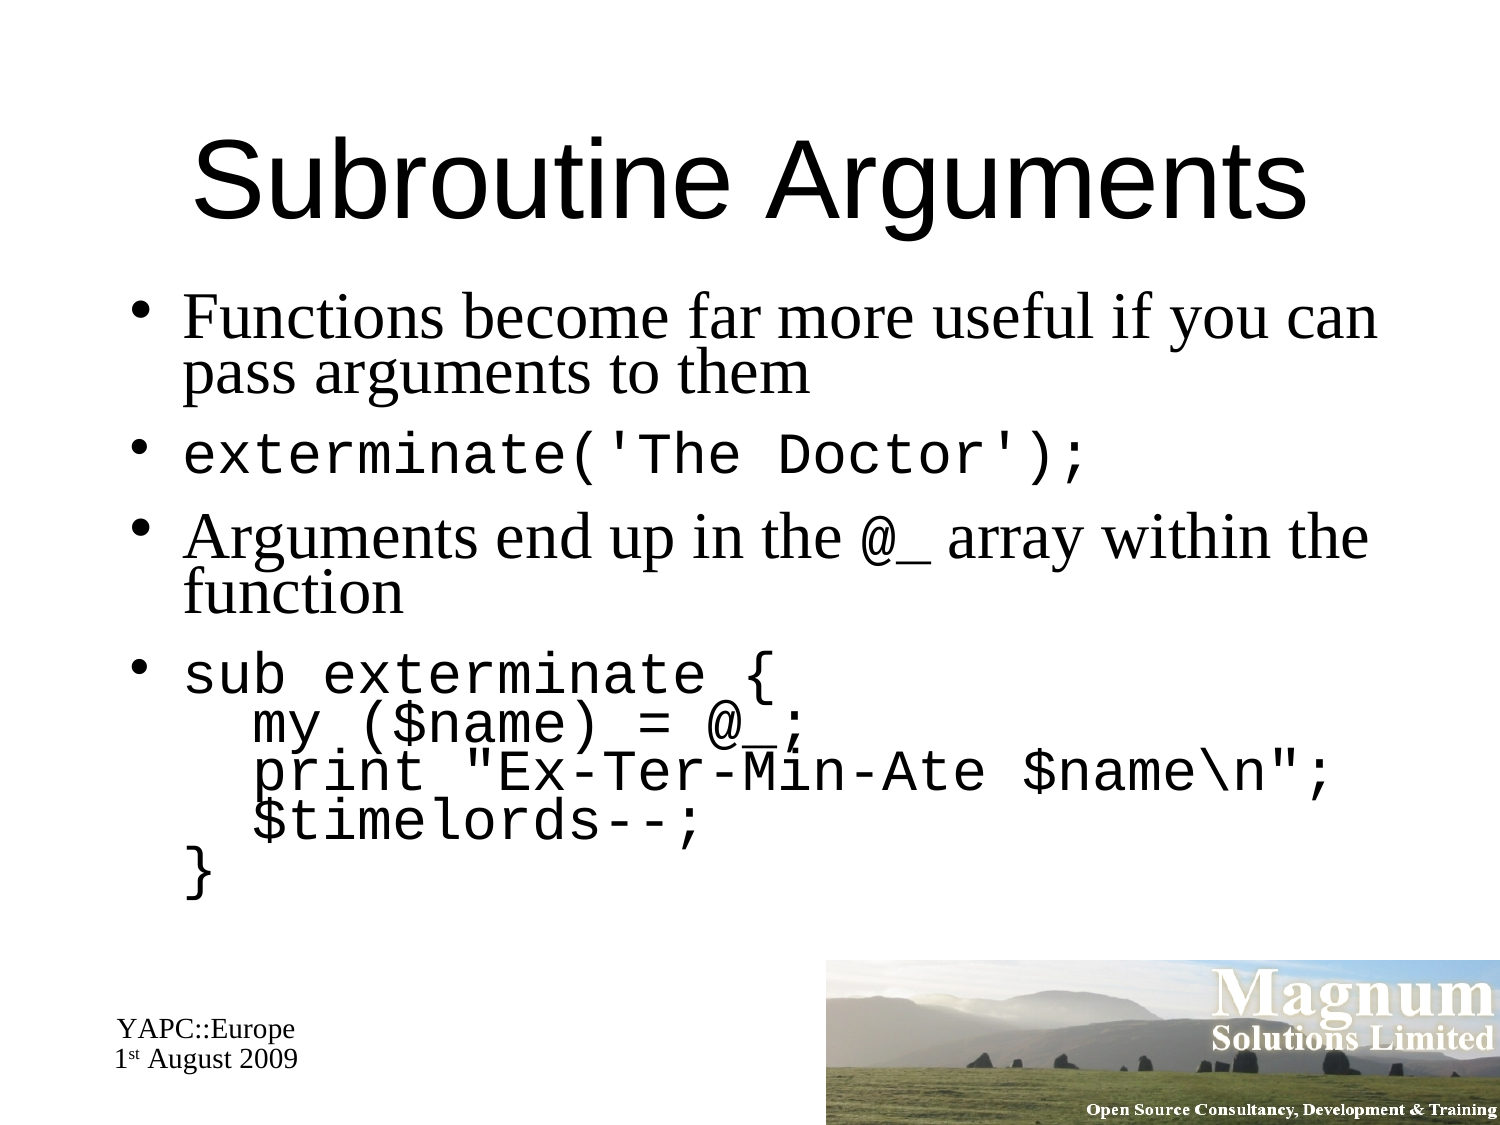

# Subroutine Arguments
Functions become far more useful if you can pass arguments to them
exterminate('The Doctor');
Arguments end up in the @_ array within the function
sub exterminate {
 my ($name) = @_;
 print "Ex-Ter-Min-Ate $name\n";
 $timelords--;
}
98